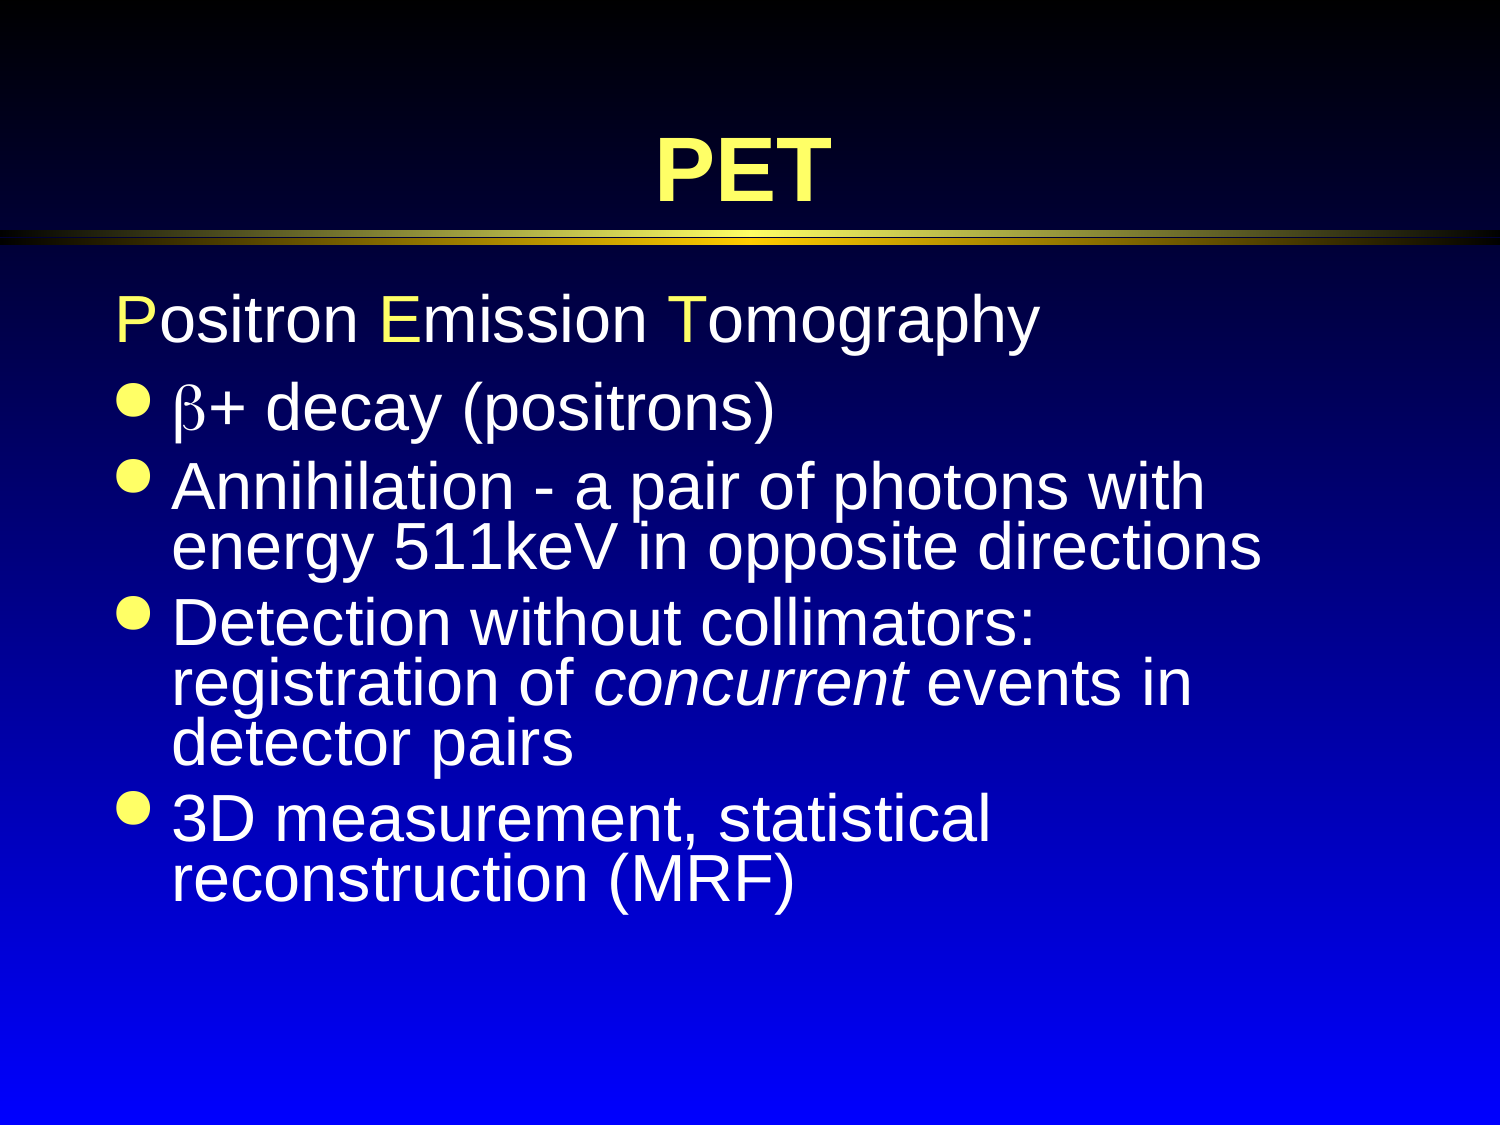

# PET
Positron Emission Tomography
+ decay (positrons)
Annihilation - a pair of photons with energy 511keV in opposite directions
Detection without collimators: registration of concurrent events in detector pairs
3D measurement, statistical reconstruction (MRF)